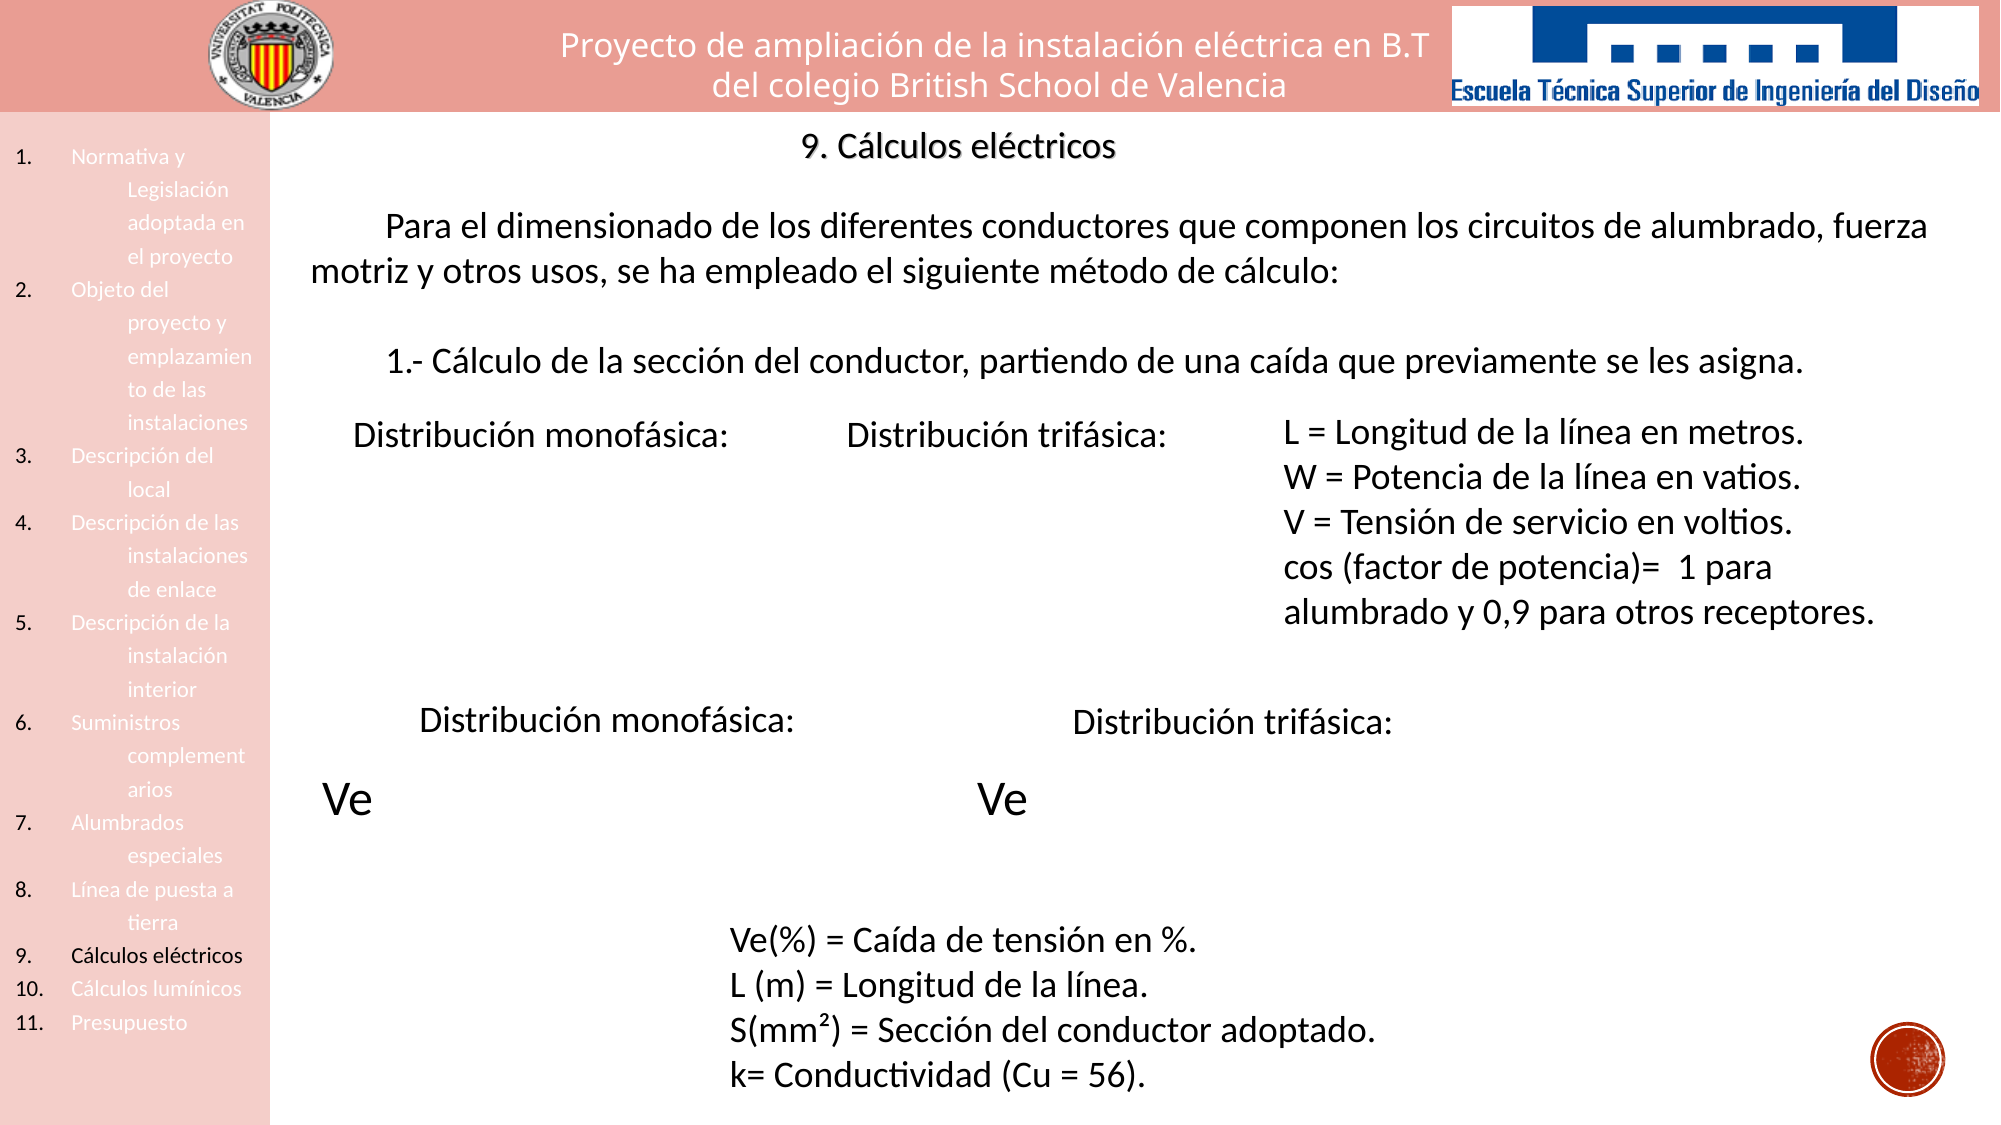

Proyecto de ampliación de la instalación eléctrica en B.T
del colegio British School de Valencia
Normativa y Legislación adoptada en el proyecto
Objeto del proyecto y emplazamiento de las instalaciones
Descripción del local
Descripción de las instalaciones de enlace
Descripción de la instalación interior
Suministros complementarios
Alumbrados especiales
Línea de puesta a tierra
Cálculos eléctricos
Cálculos lumínicos
Presupuesto
9. Cálculos eléctricos
	Para el dimensionado de los diferentes conductores que componen los circuitos de alumbrado, fuerza motriz y otros usos, se ha empleado el siguiente método de cálculo:
	1.- Cálculo de la sección del conductor, partiendo de una caída que previamente se les asigna.
L = Longitud de la línea en metros.
W = Potencia de la línea en vatios.
V = Tensión de servicio en voltios.
cos (factor de potencia)= 1 para alumbrado y 0,9 para otros receptores.
Distribución monofásica:
Distribución trifásica:
Distribución monofásica:
Distribución trifásica:
Ve
Ve
Ve(%) = Caída de tensión en %.
L (m) = Longitud de la línea.
S(mm²) = Sección del conductor adoptado.
k= Conductividad (Cu = 56).